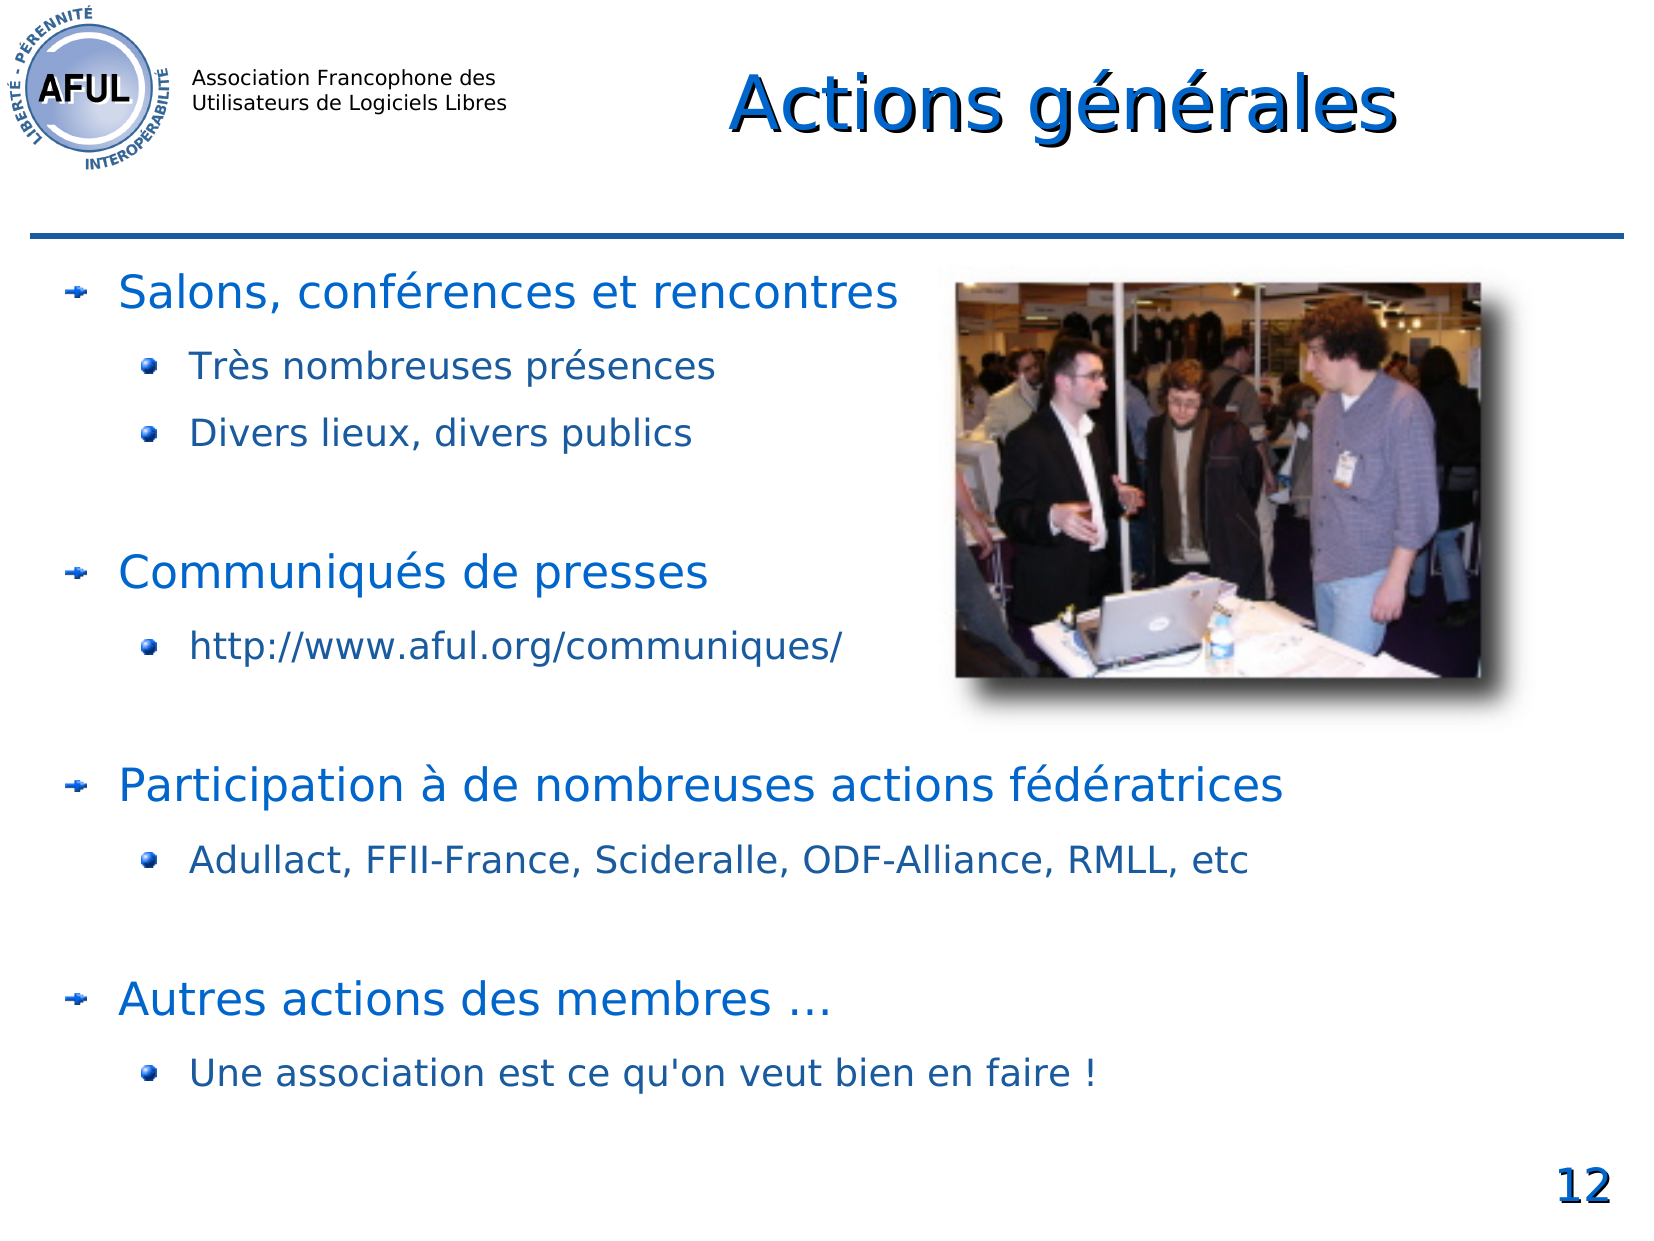

# Actions générales
Salons, conférences et rencontres
Très nombreuses présences
Divers lieux, divers publics
Communiqués de presses
http://www.aful.org/communiques/
Participation à de nombreuses actions fédératrices
Adullact, FFII-France, Scideralle, ODF-Alliance, RMLL, etc
Autres actions des membres …
Une association est ce qu'on veut bien en faire !